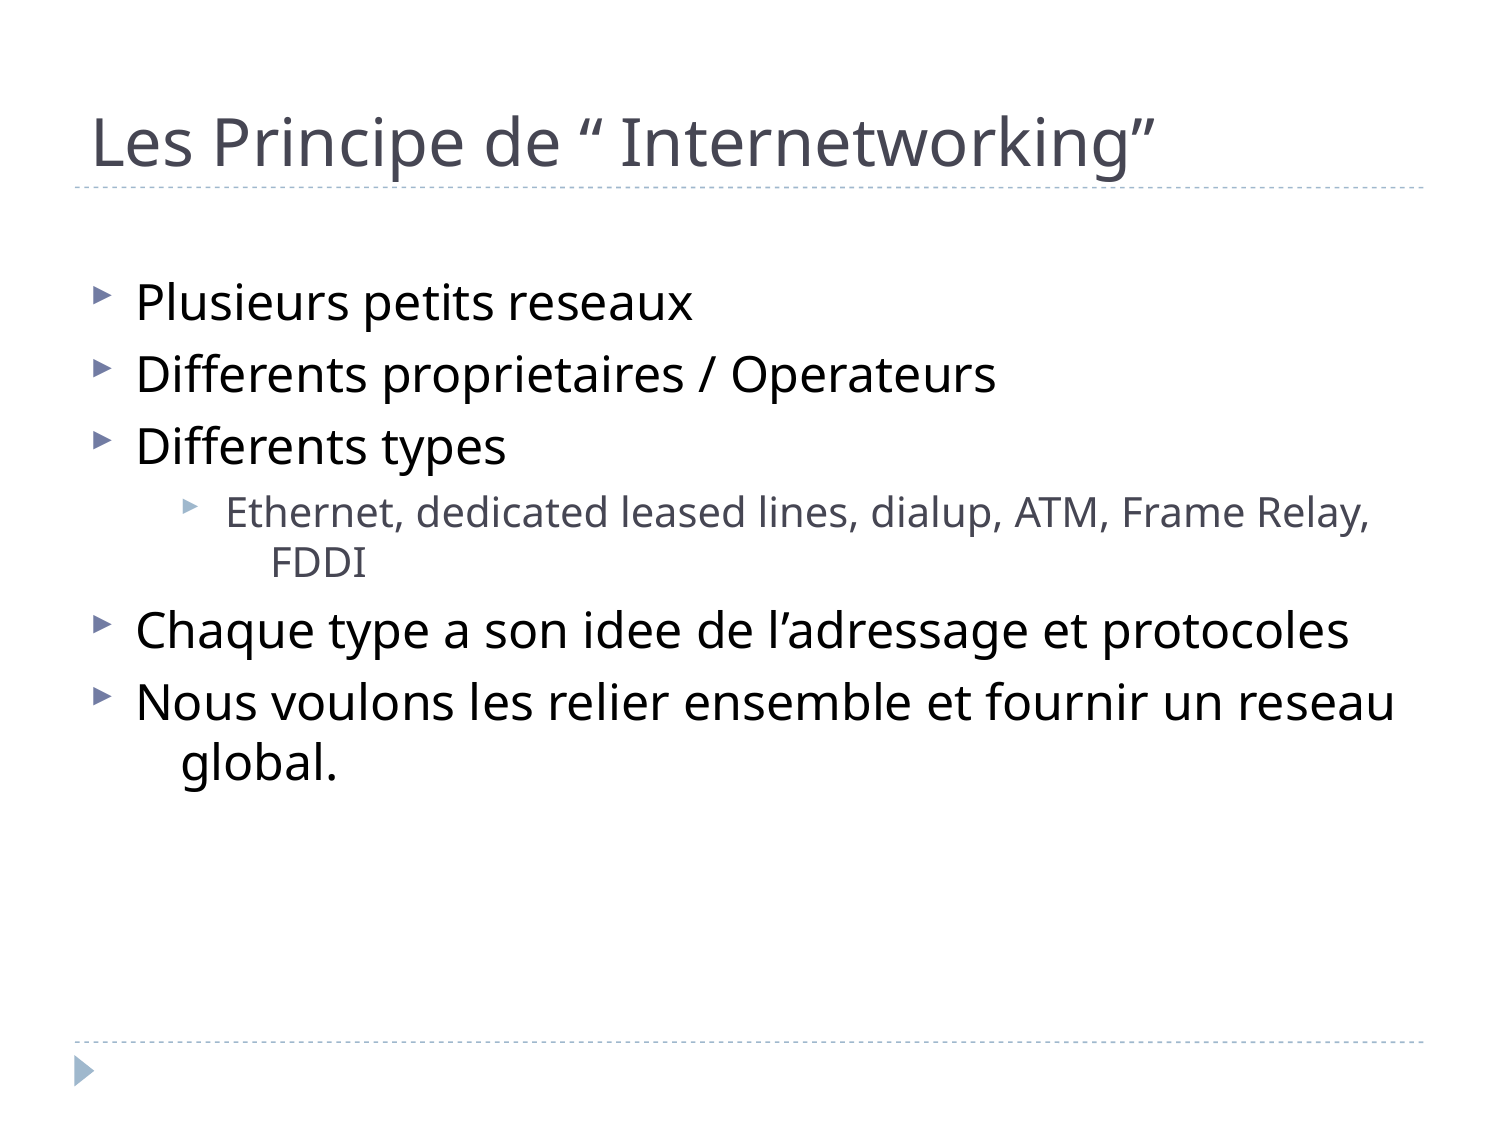

# Les Principe de “ Internetworking”
Plusieurs petits reseaux
Differents proprietaires / Operateurs
Differents types
Ethernet, dedicated leased lines, dialup, ATM, Frame Relay, FDDI
Chaque type a son idee de l’adressage et protocoles
Nous voulons les relier ensemble et fournir un reseau global.